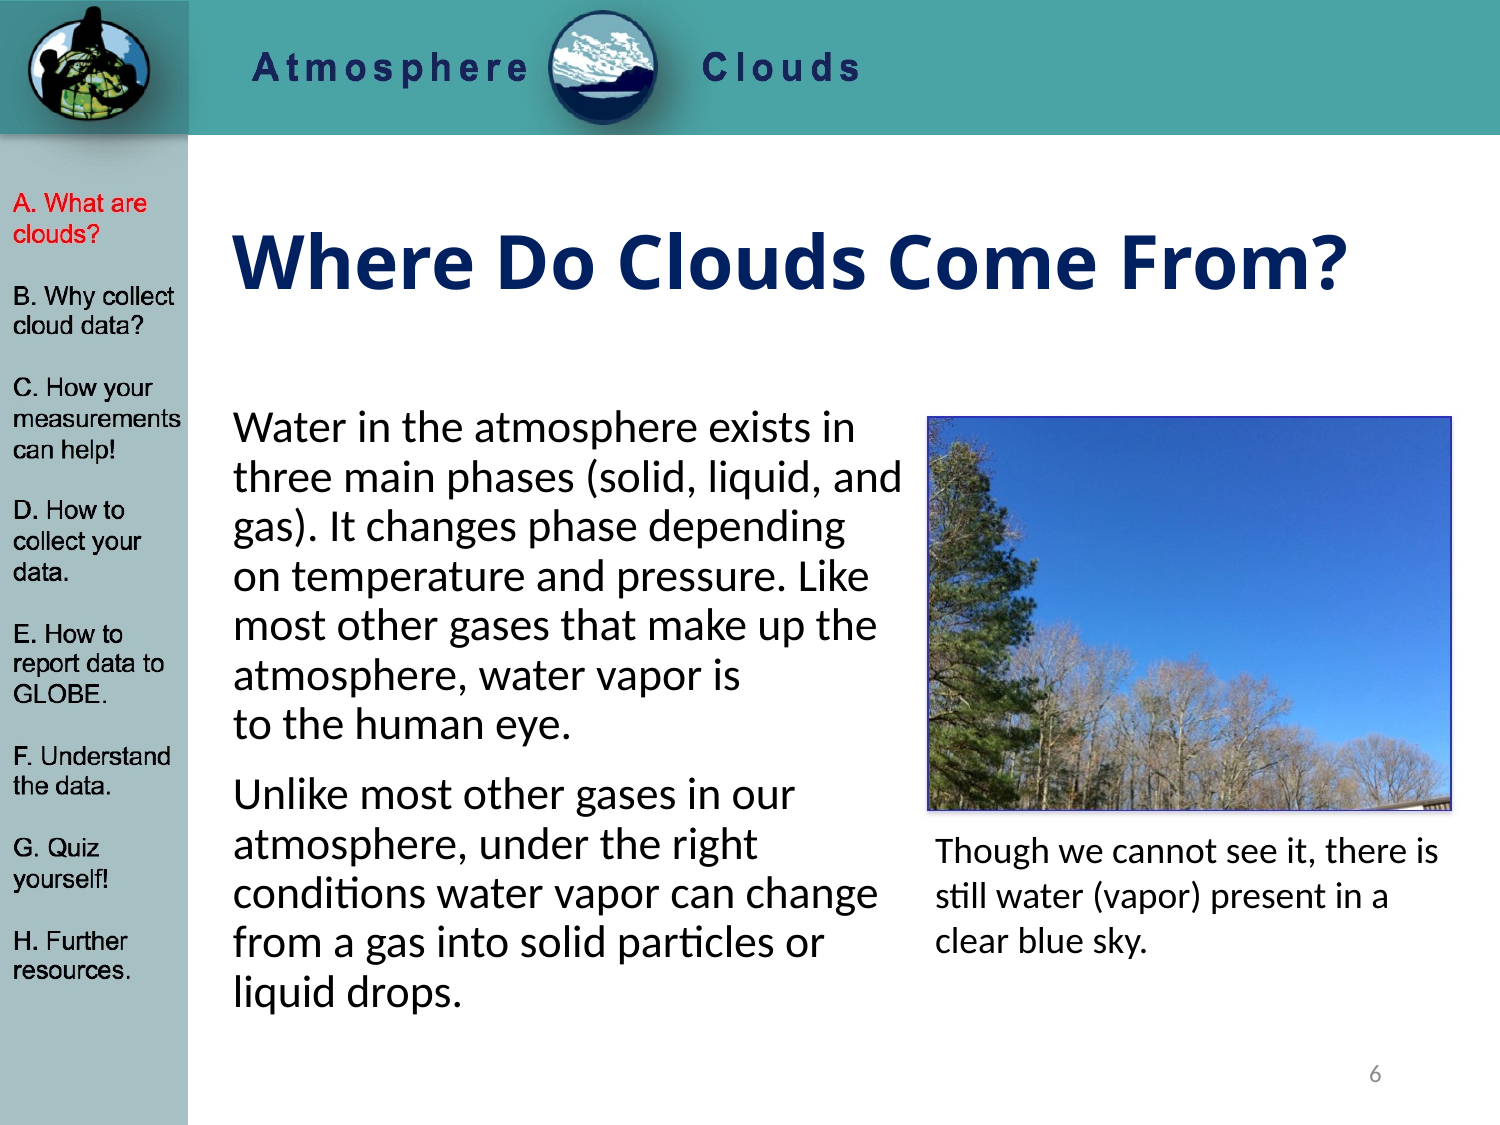

# Where Do Clouds Come From?
Water in the atmosphere exists in three main phases (solid, liquid, and gas). It changes phase depending on temperature and pressure. Like most other gases that make up the atmosphere, water vapor is invisible to the human eye.
Unlike most other gases in our atmosphere, under the right conditions water vapor can change from a gas into solid particles or liquid drops.
Though we cannot see it, there is still water (vapor) present in a clear blue sky.